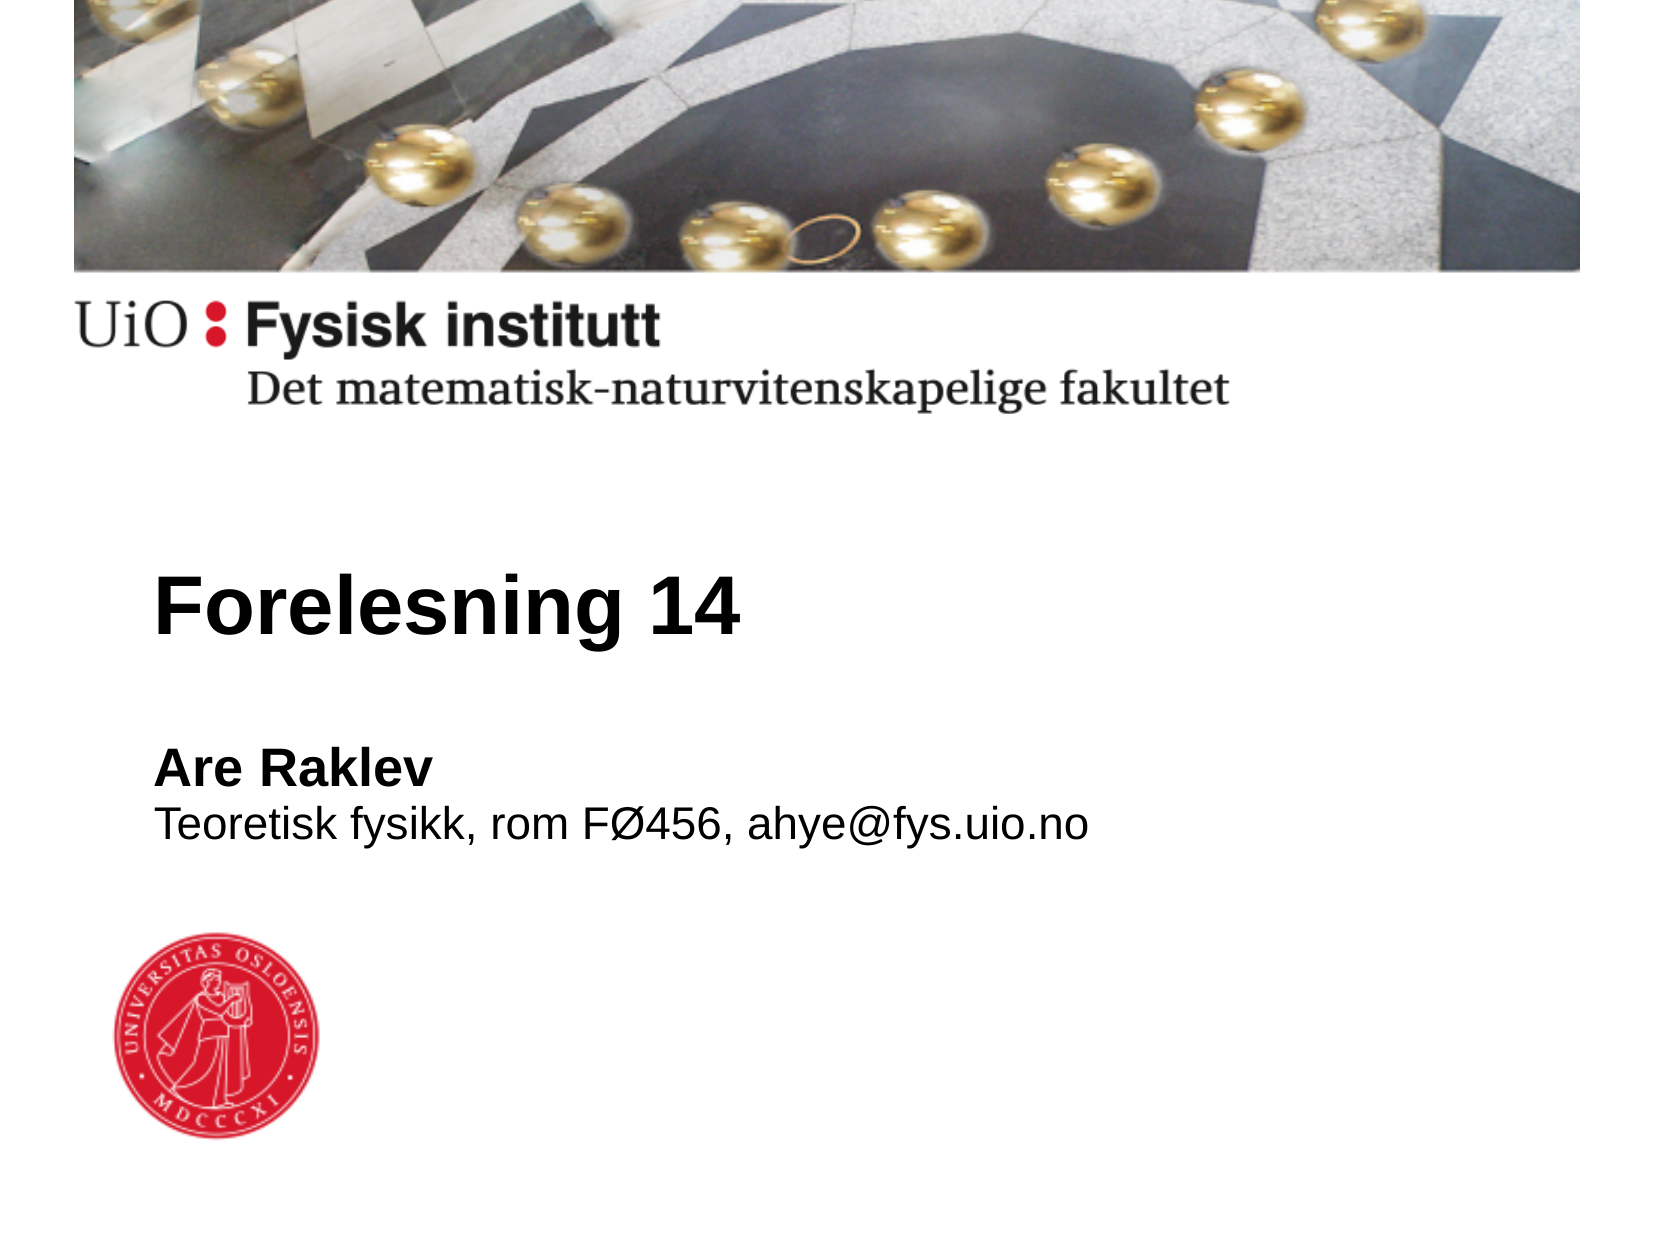

Forelesning 14
# Are Raklev Teoretisk fysikk, rom FØ456, ahye@fys.uio.no